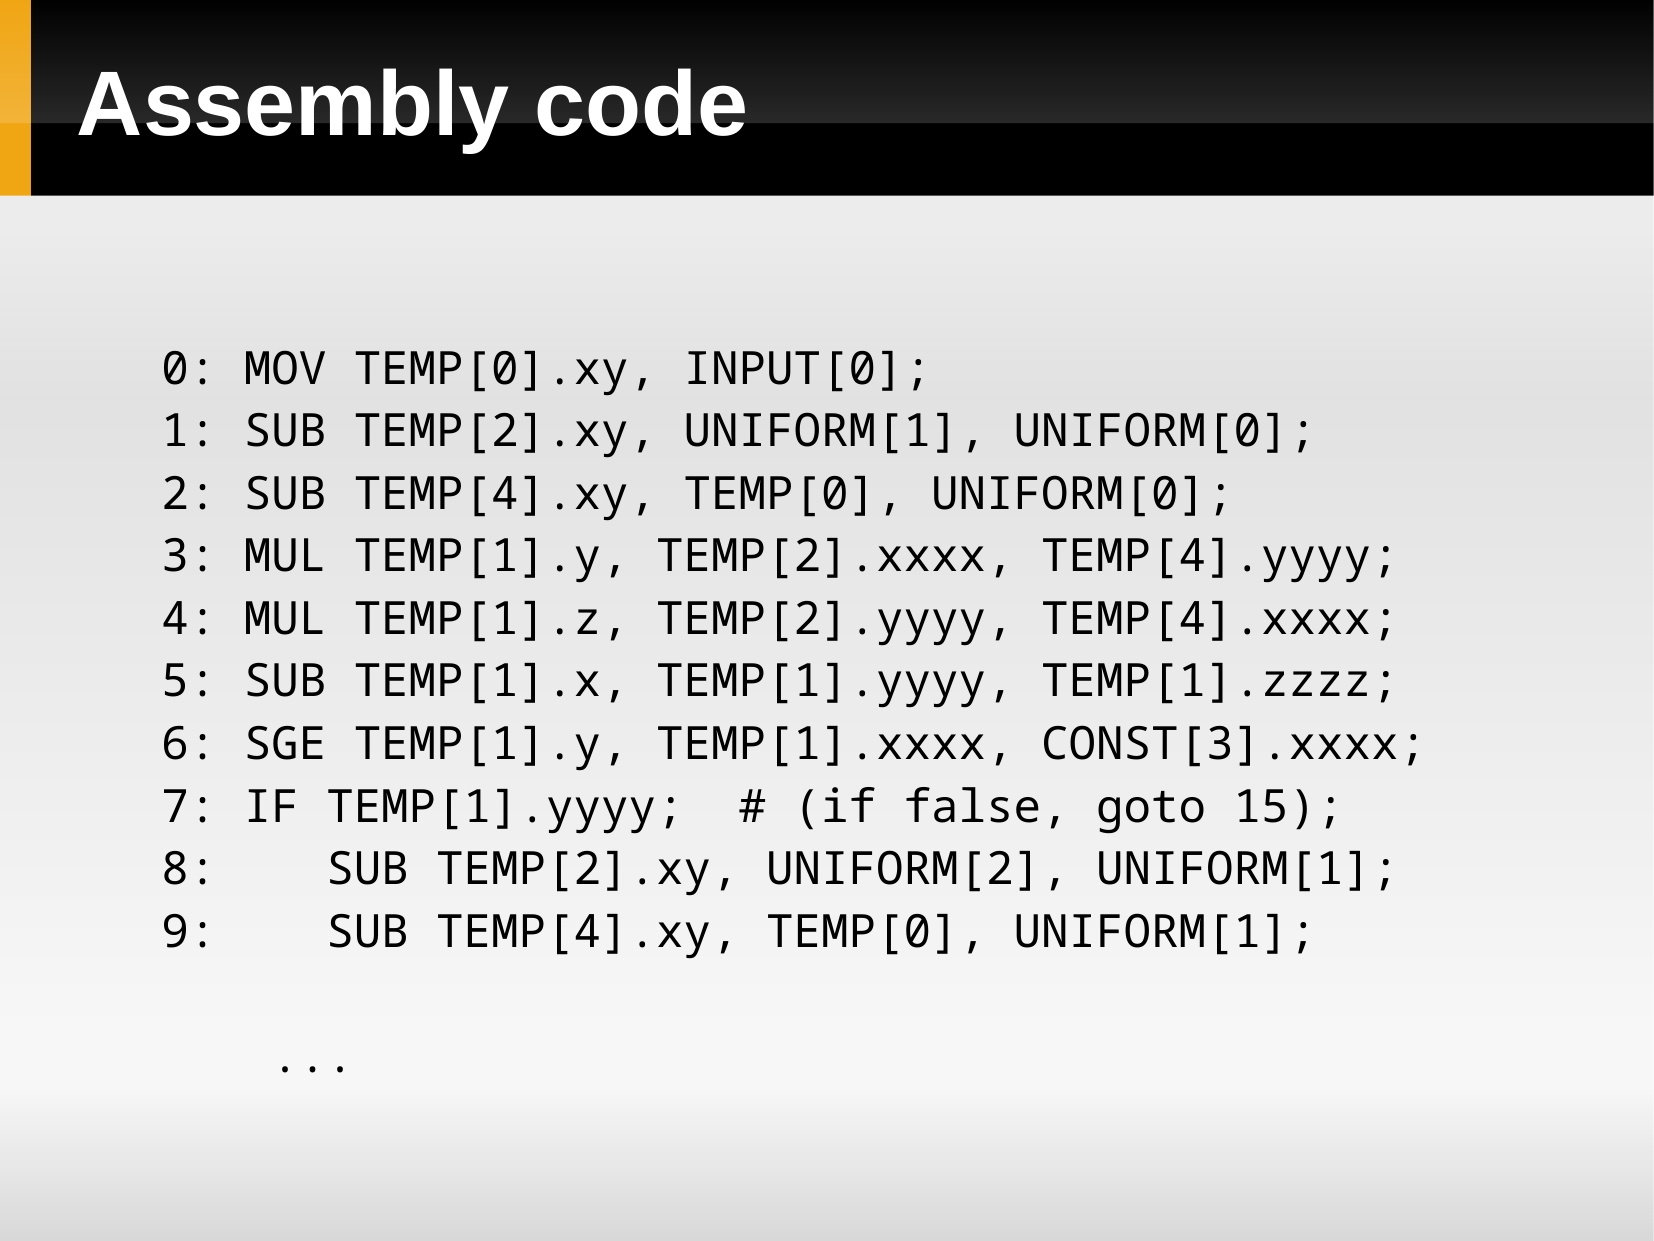

# Assembly code
 0: MOV TEMP[0].xy, INPUT[0];
 1: SUB TEMP[2].xy, UNIFORM[1], UNIFORM[0];
 2: SUB TEMP[4].xy, TEMP[0], UNIFORM[0];
 3: MUL TEMP[1].y, TEMP[2].xxxx, TEMP[4].yyyy;
 4: MUL TEMP[1].z, TEMP[2].yyyy, TEMP[4].xxxx;
 5: SUB TEMP[1].x, TEMP[1].yyyy, TEMP[1].zzzz;
 6: SGE TEMP[1].y, TEMP[1].xxxx, CONST[3].xxxx;
 7: IF TEMP[1].yyyy; # (if false, goto 15);
 8: SUB TEMP[2].xy, UNIFORM[2], UNIFORM[1];
 9: SUB TEMP[4].xy, TEMP[0], UNIFORM[1];
 ...